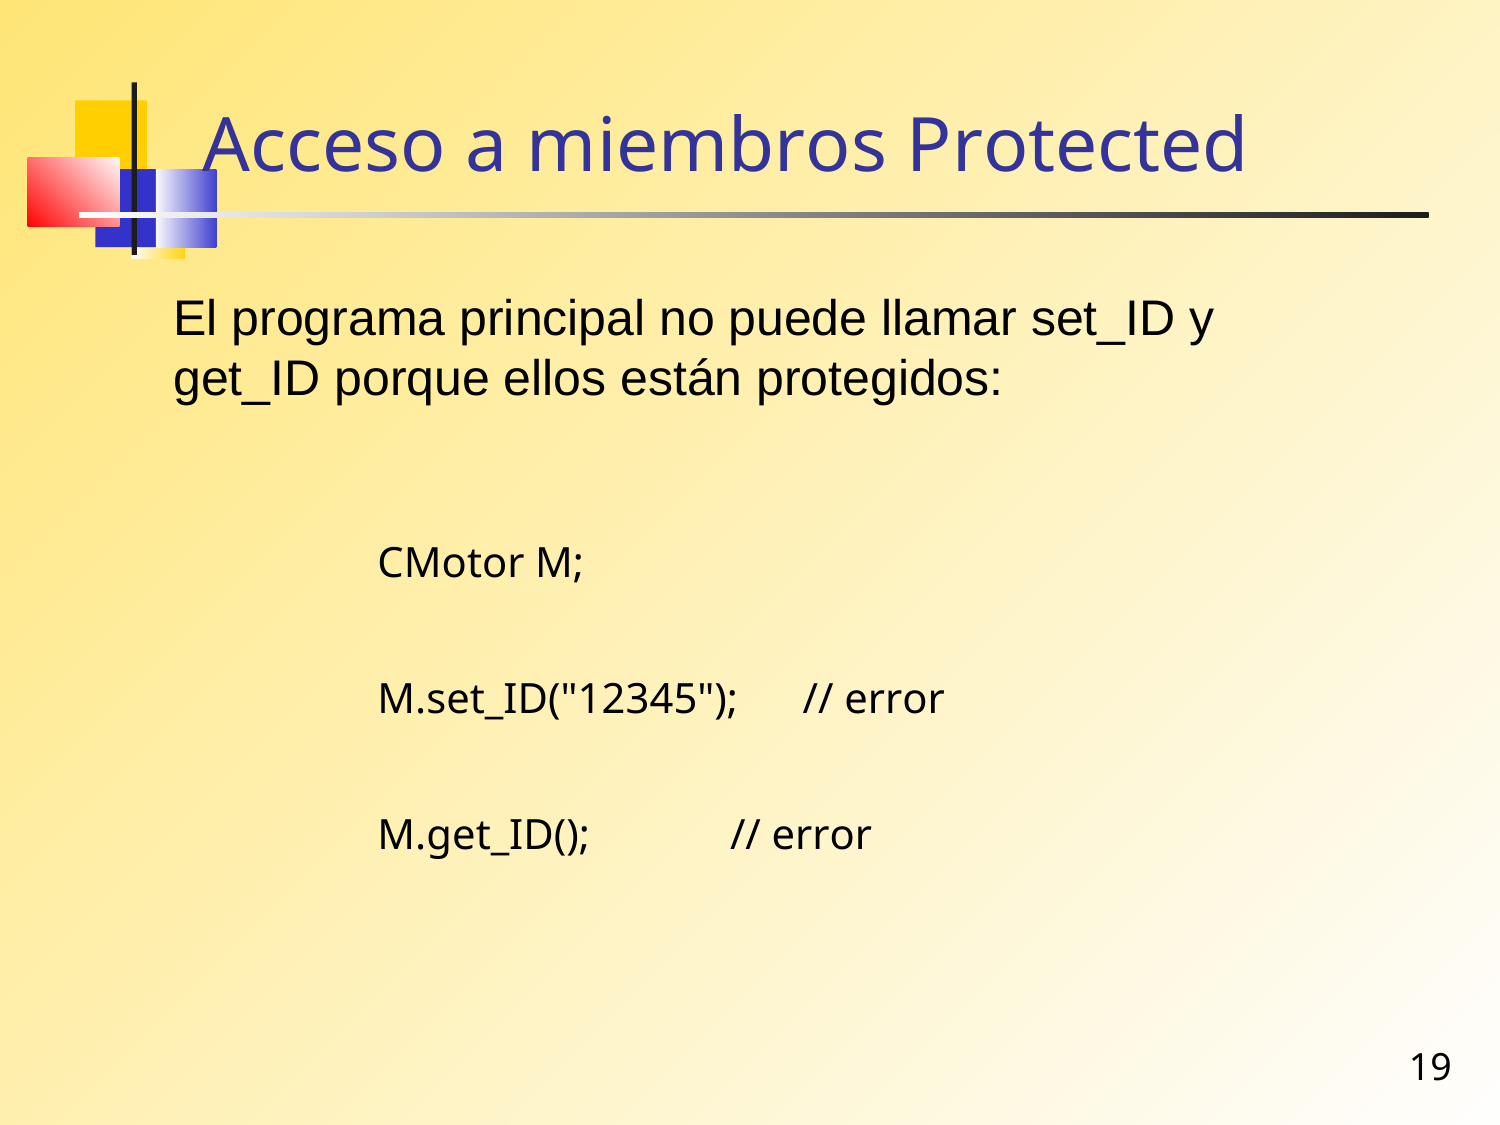

# Acceso a miembros Protected
El programa principal no puede llamar set_ID y get_ID porque ellos están protegidos:
CMotor M;
M.set_ID("12345"); // error
M.get_ID(); // error
19